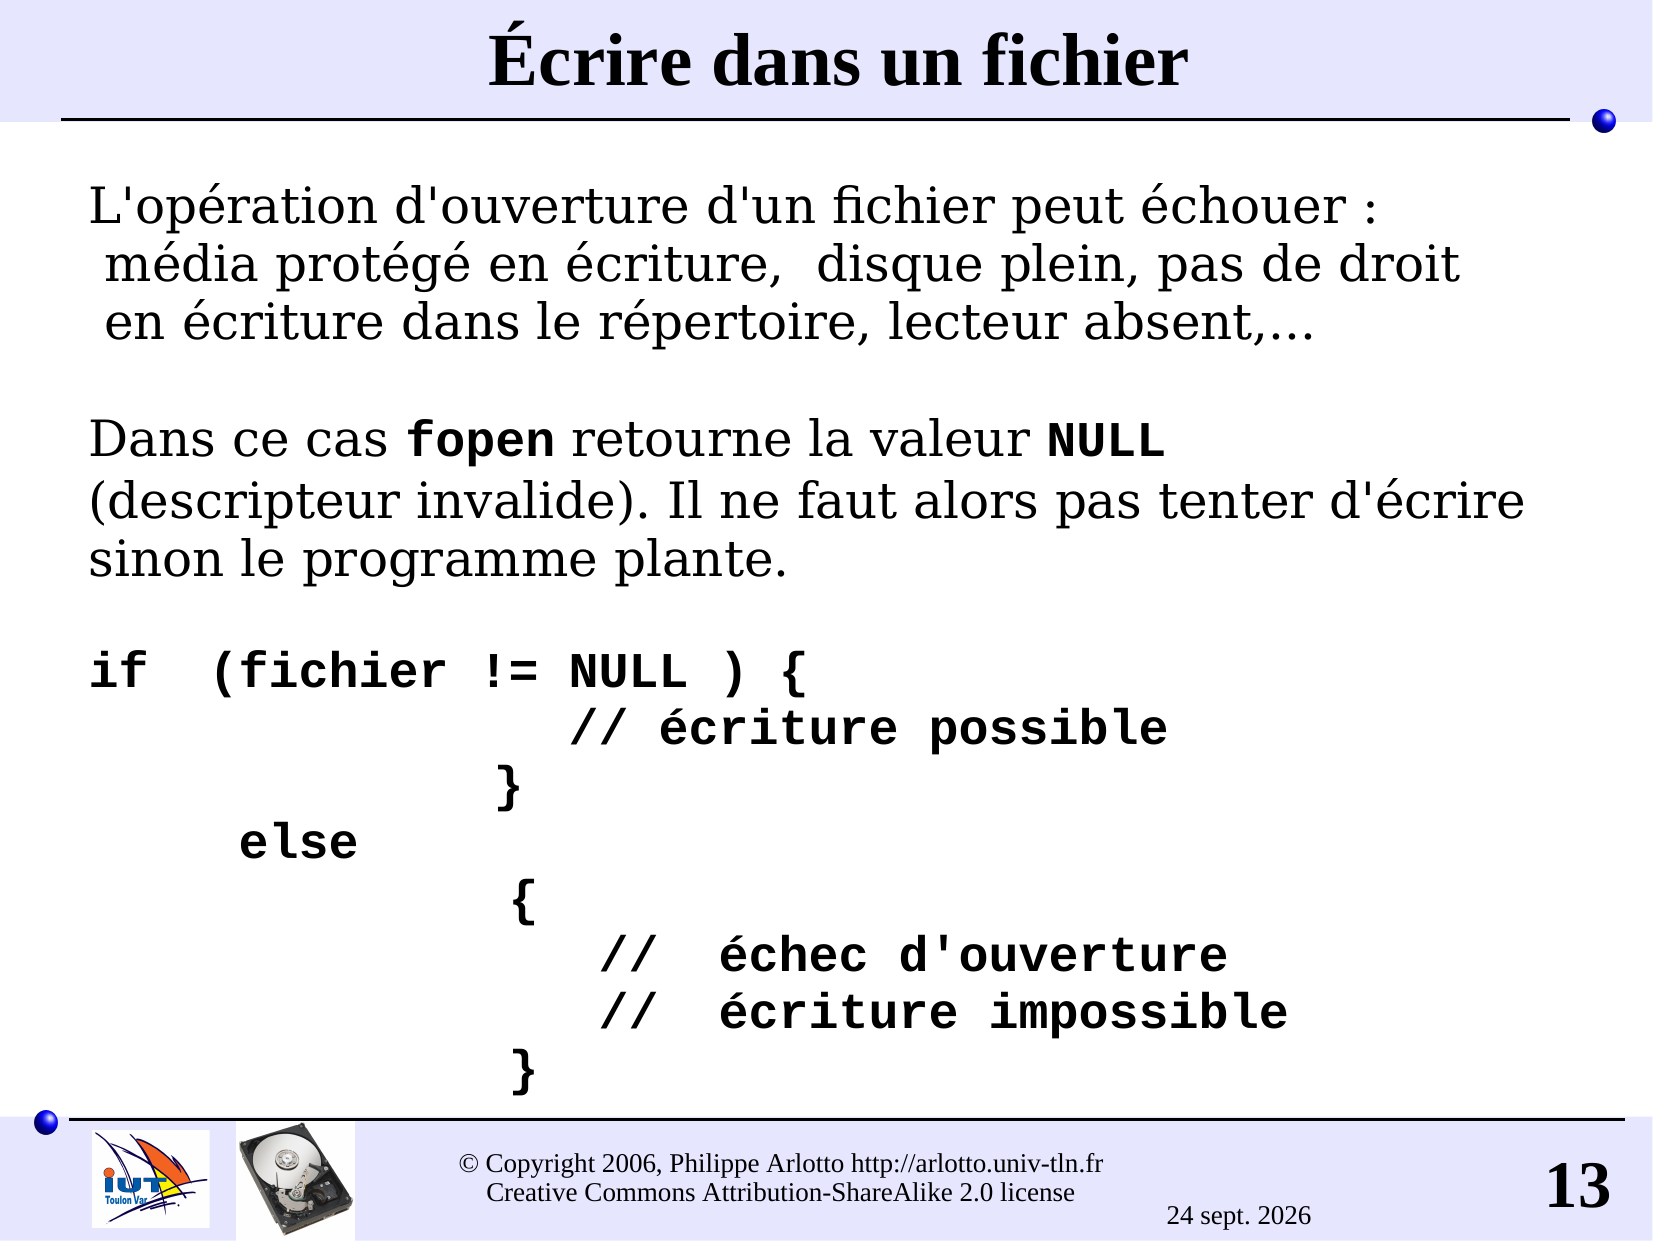

# Écrire dans un fichier
L'opération d'ouverture d'un fichier peut échouer :
 média protégé en écriture, disque plein, pas de droit
 en écriture dans le répertoire, lecteur absent,...
Dans ce cas fopen retourne la valeur NULL
(descripteur invalide). Il ne faut alors pas tenter d'écrire
sinon le programme plante.
if (fichier != NULL ) {
 // écriture possible
					 }
 else
 {
 // échec d'ouverture
 // écriture impossible
 }